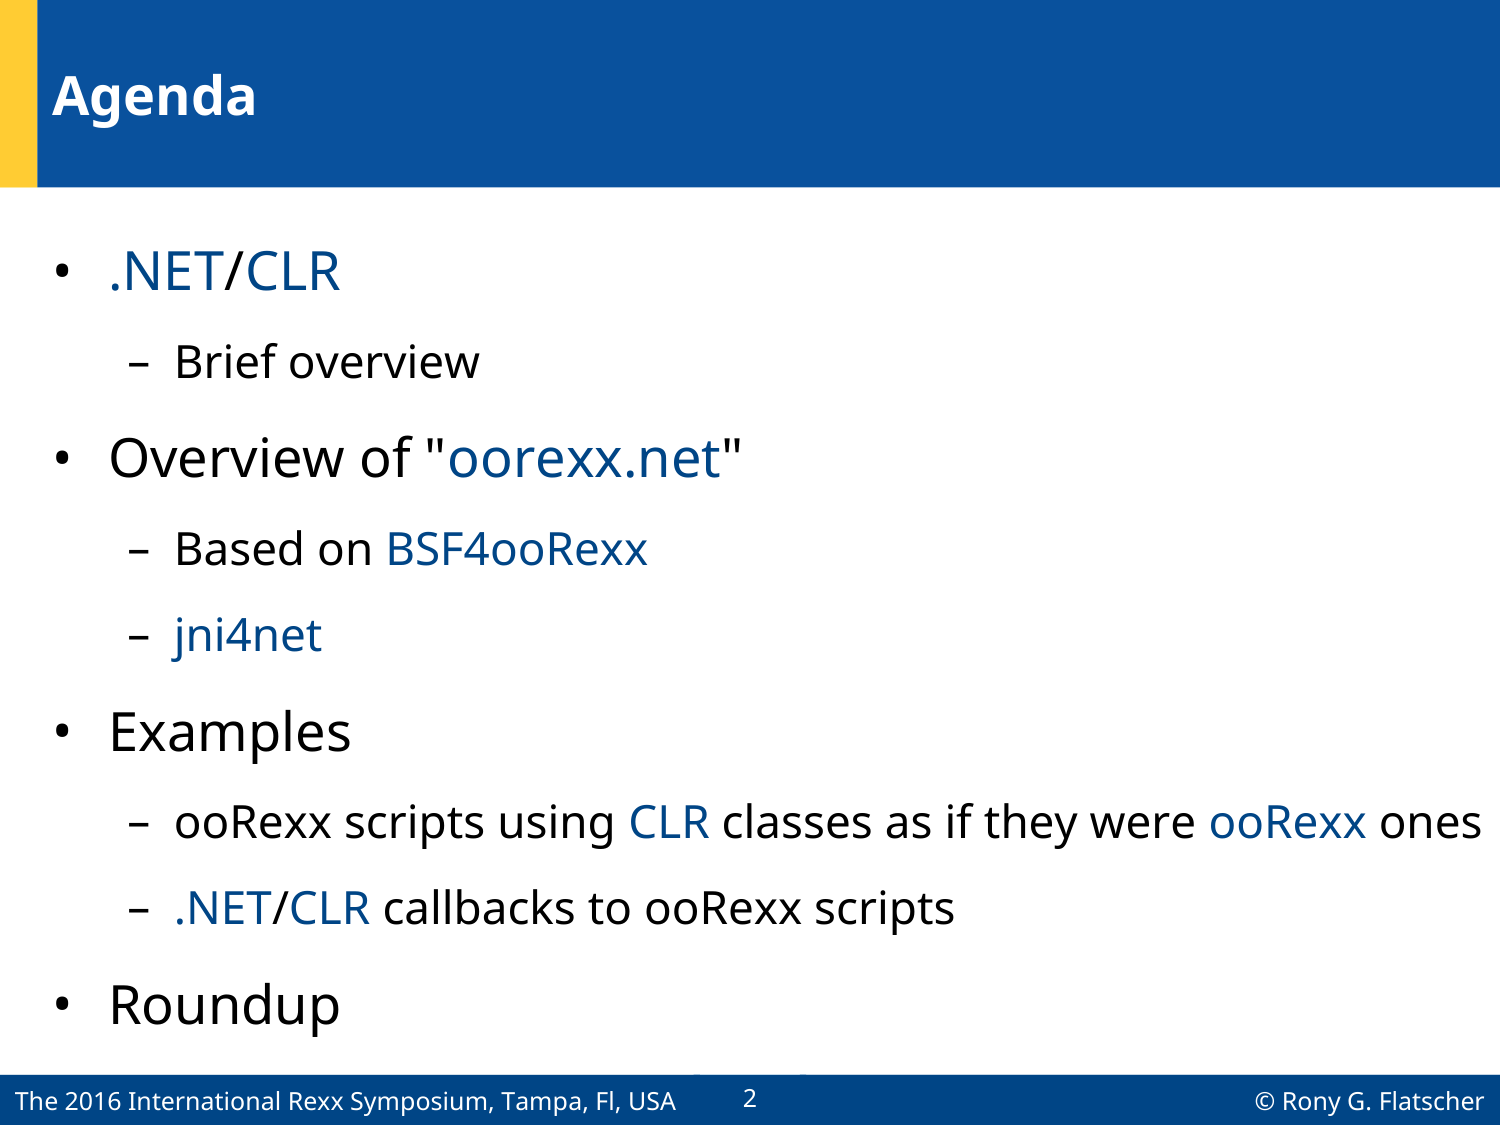

# Agenda
.NET/CLR
Brief overview
Overview of "oorexx.net"
Based on BSF4ooRexx
jni4net
Examples
ooRexx scripts using CLR classes as if they were ooRexx ones
.NET/CLR callbacks to ooRexx scripts
Roundup